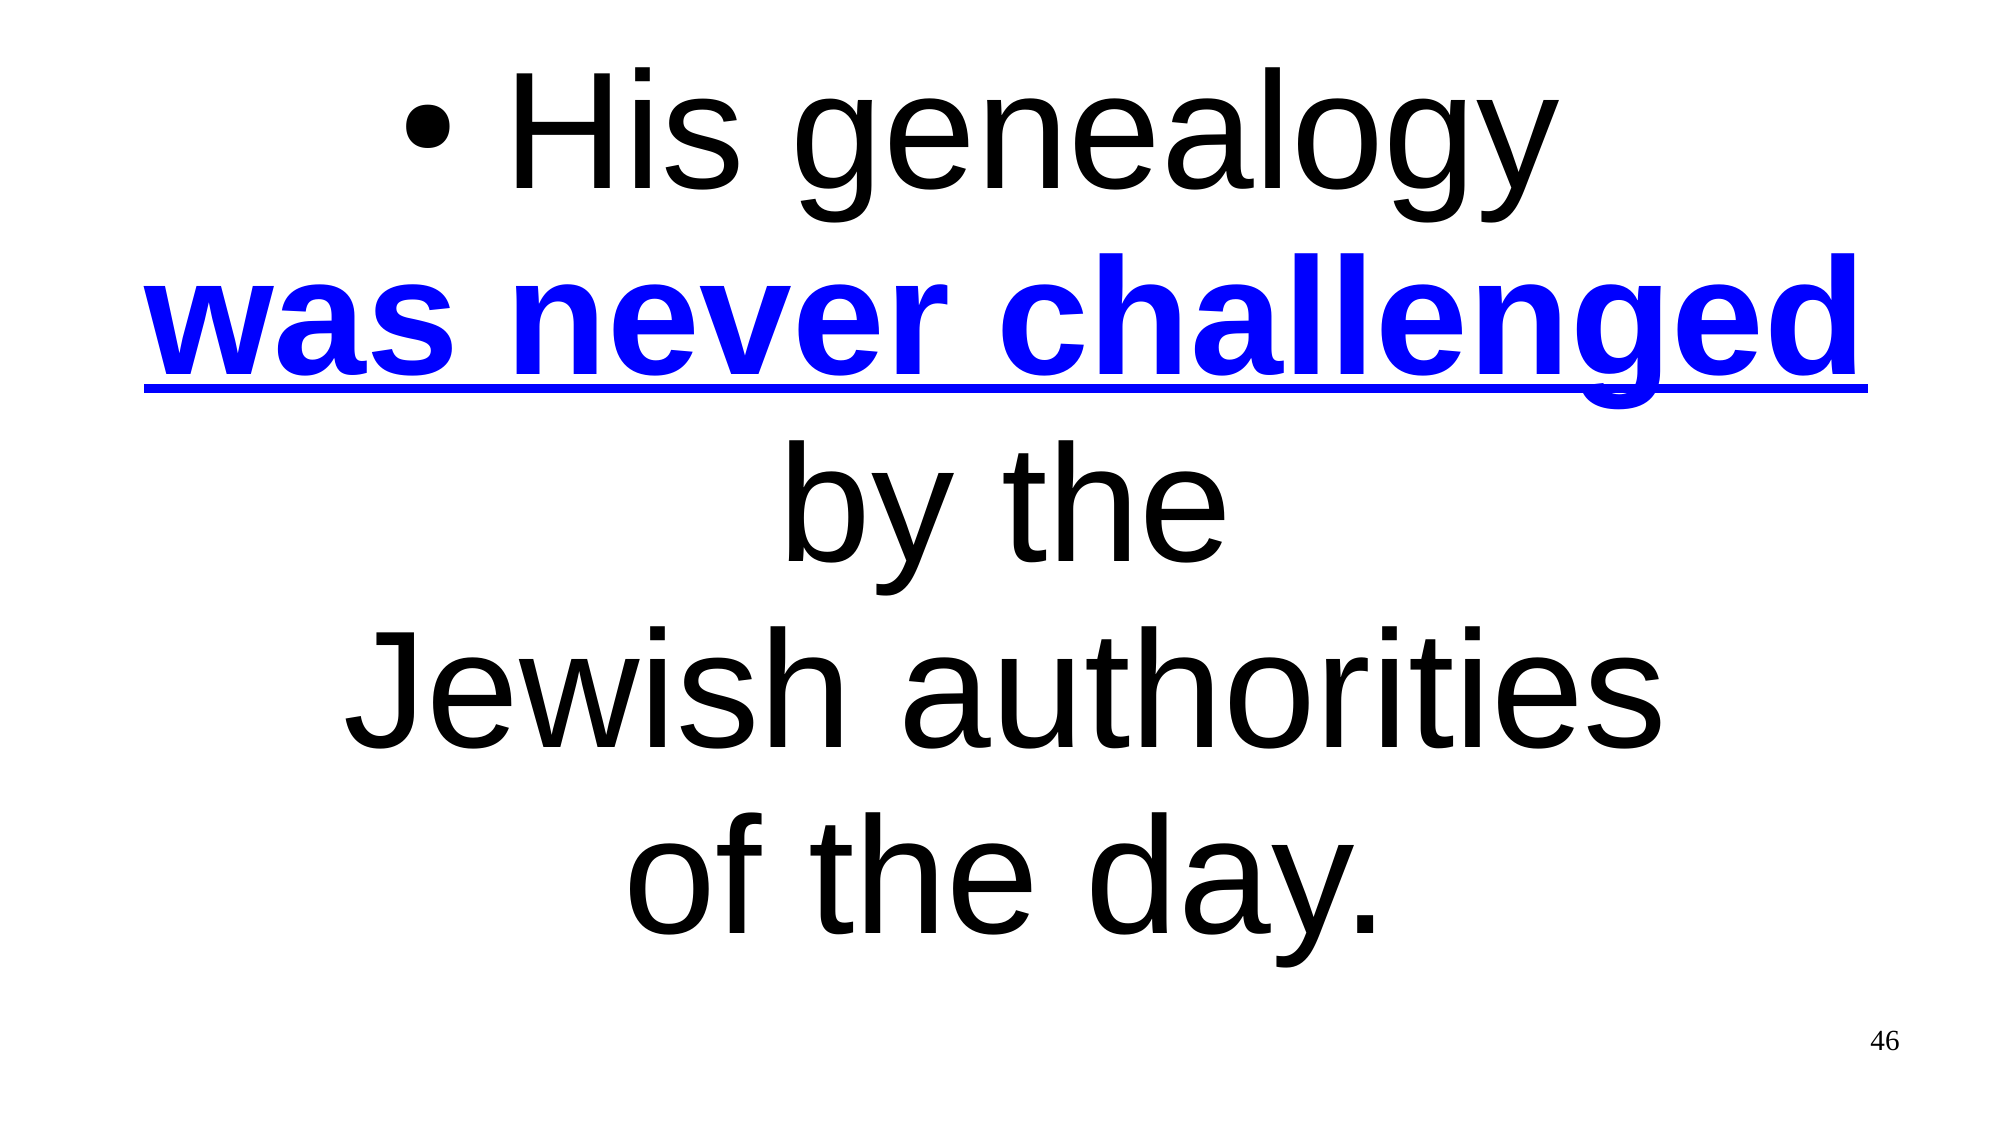

# His genealogy was never challenged by the Jewish authorities of the day.
46